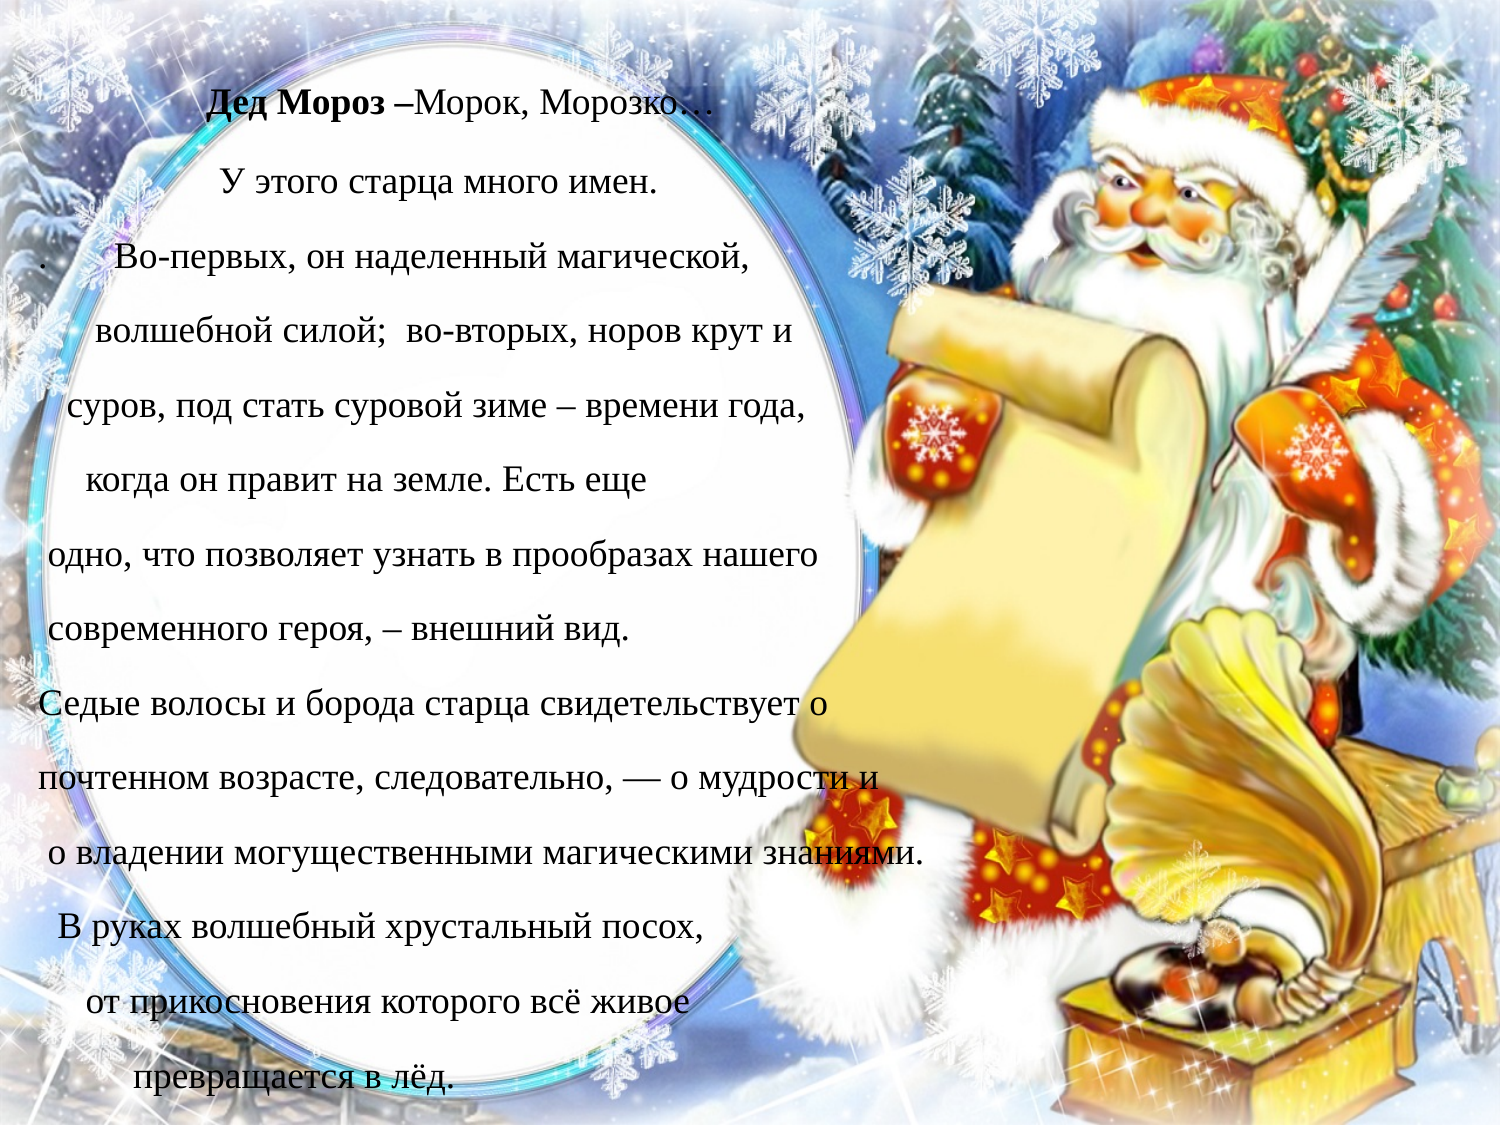

# Дед Мороз –Морок, Морозко…
 У этого старца много имен.
. Во-первых, он наделенный магической,
 волшебной силой; во-вторых, норов крут и
 суров, под стать суровой зиме – времени года,
 когда он правит на земле. Есть еще
 одно, что позволяет узнать в прообразах нашего
 современного героя, – внешний вид.
Седые волосы и борода старца свидетельствует о
почтенном возрасте, следовательно, — о мудрости и
 о владении могущественными магическими знаниями.
 В руках волшебный хрустальный посох,
 от прикосновения которого всё живое
 превращается в лёд.